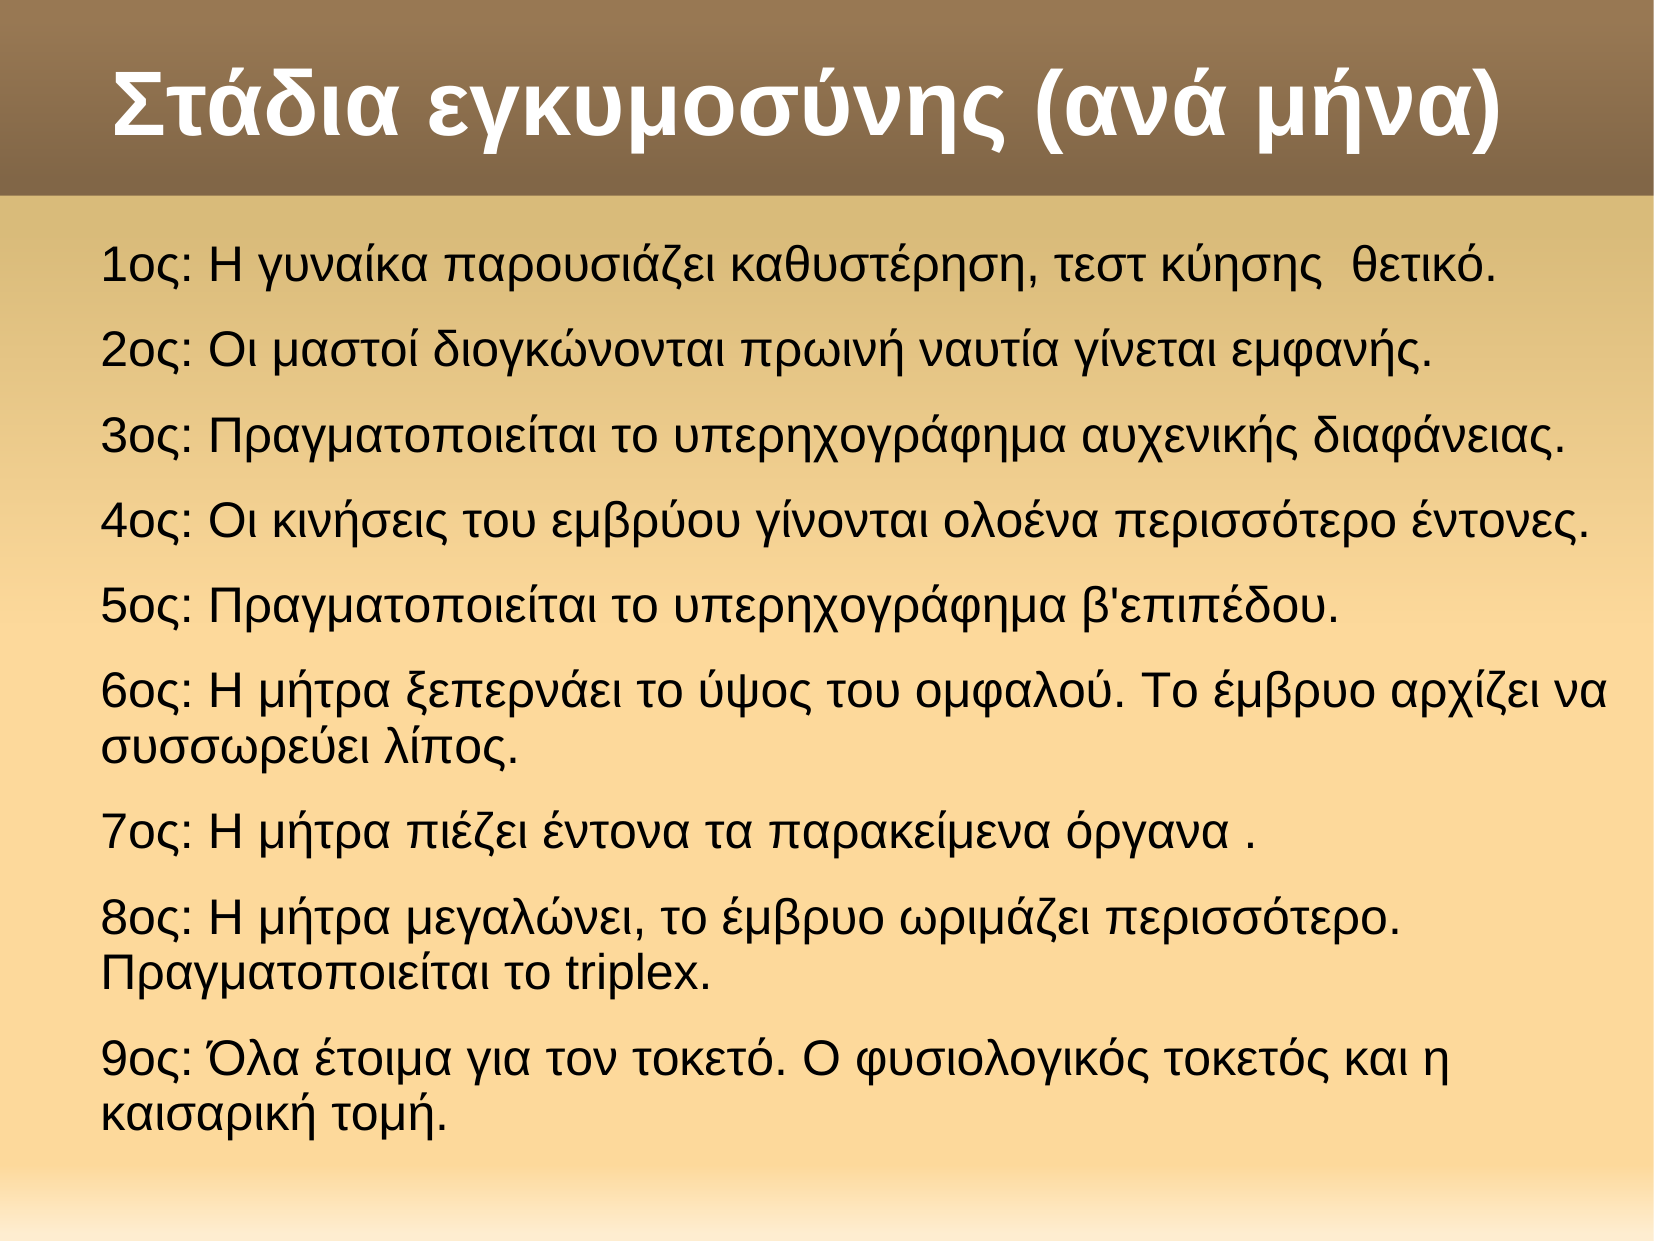

# Στάδια εγκυμοσύνης (ανά μήνα)
1ος: Η γυναίκα παρουσιάζει καθυστέρηση, τεστ κύησης θετικό.
2ος: Οι μαστοί διογκώνονται πρωινή ναυτία γίνεται εμφανής.
3ος: Πραγματοποιείται το υπερηχογράφημα αυχενικής διαφάνειας.
4ος: Οι κινήσεις του εμβρύου γίνονται ολοένα περισσότερο έντονες.
5ος: Πραγματοποιείται το υπερηχογράφημα β'επιπέδου.
6ος: Η μήτρα ξεπερνάει το ύψος του ομφαλού. Το έμβρυο αρχίζει να συσσωρεύει λίπος.
7ος: Η μήτρα πιέζει έντονα τα παρακείμενα όργανα .
8ος: Η μήτρα μεγαλώνει, το έμβρυο ωριμάζει περισσότερο. Πραγματοποιείται το triplex.
9ος: Όλα έτοιμα για τον τοκετό. Ο φυσιολογικός τοκετός και η καισαρική τομή.